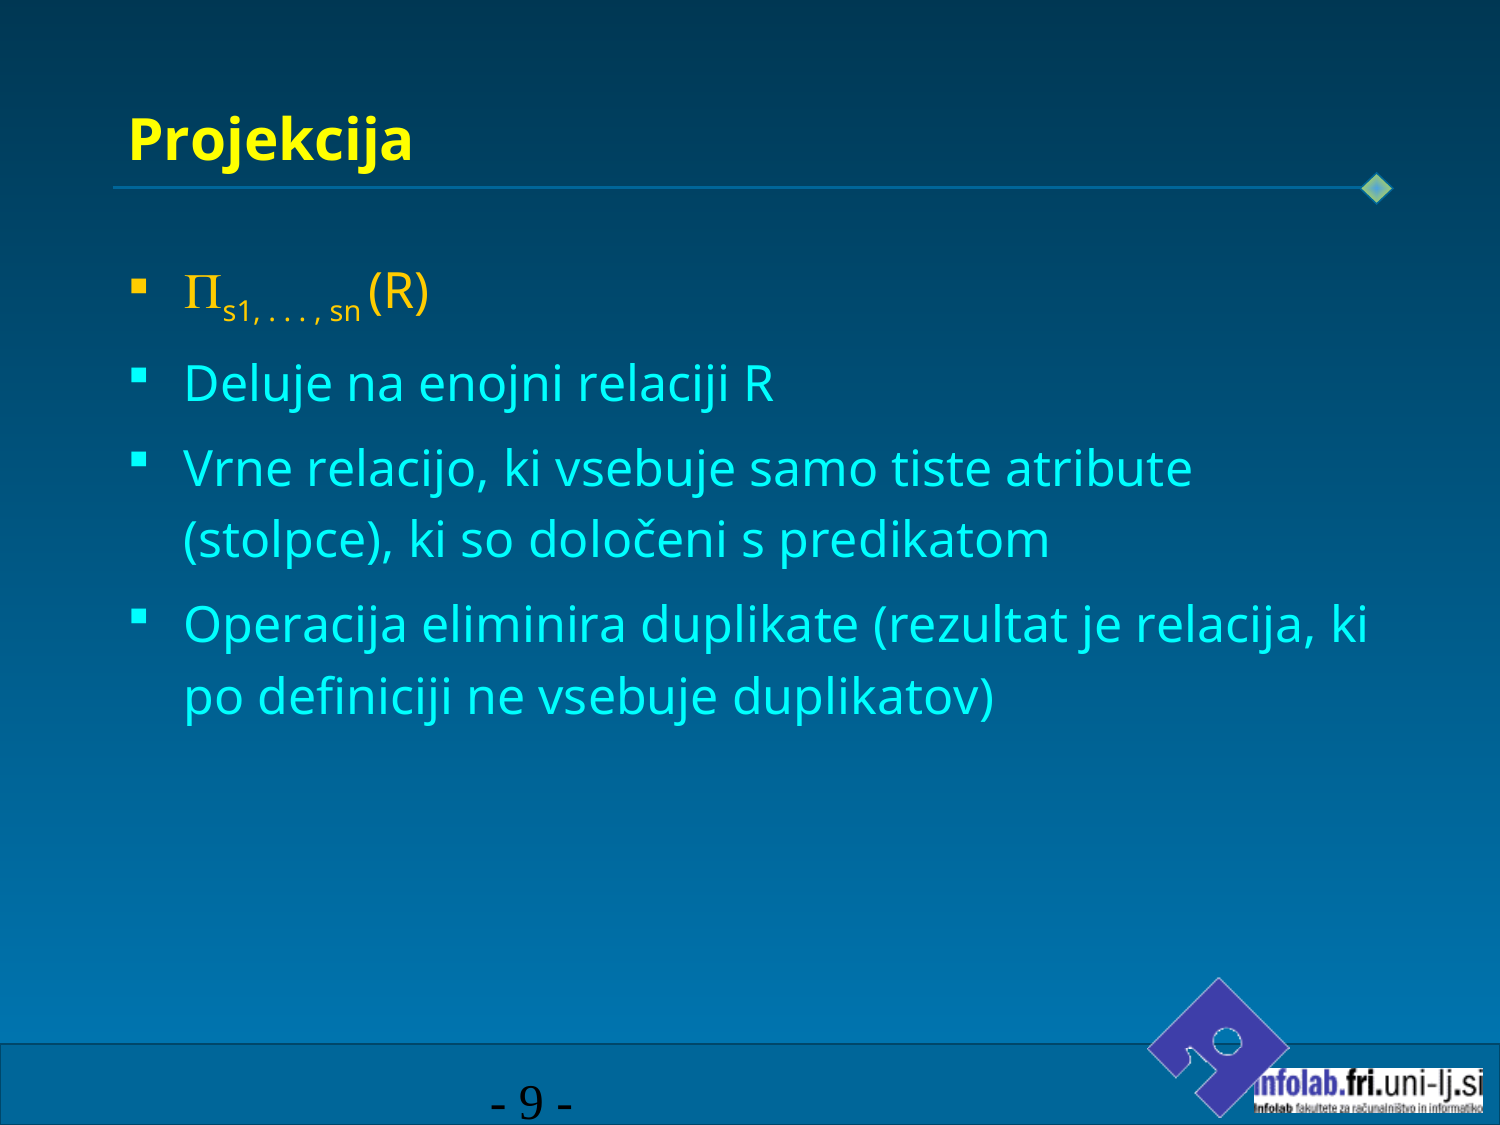

# Projekcija
s1, . . . , sn (R)
Deluje na enojni relaciji R
Vrne relacijo, ki vsebuje samo tiste atribute (stolpce), ki so določeni s predikatom
Operacija eliminira duplikate (rezultat je relacija, ki po definiciji ne vsebuje duplikatov)